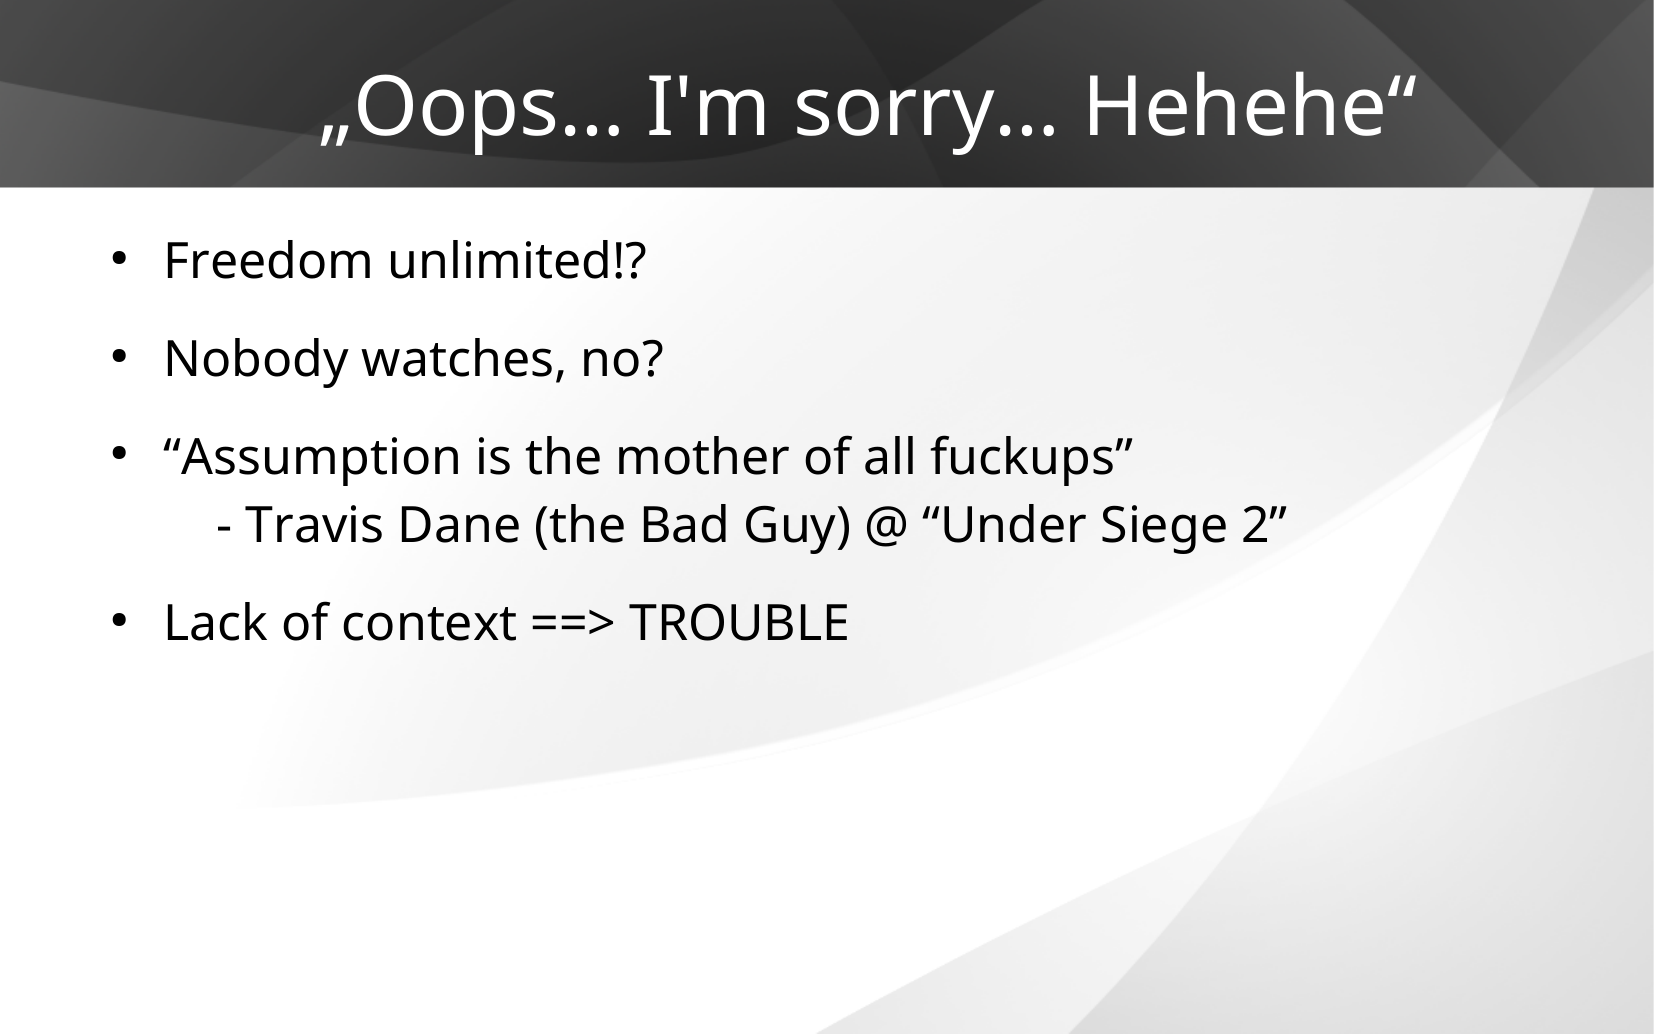

# „Oops… I'm sorry… Hehehe“
Freedom unlimited!?
Nobody watches, no?
“Assumption is the mother of all fuckups”
- Travis Dane (the Bad Guy) @ “Under Siege 2”
Lack of context ==> TROUBLE